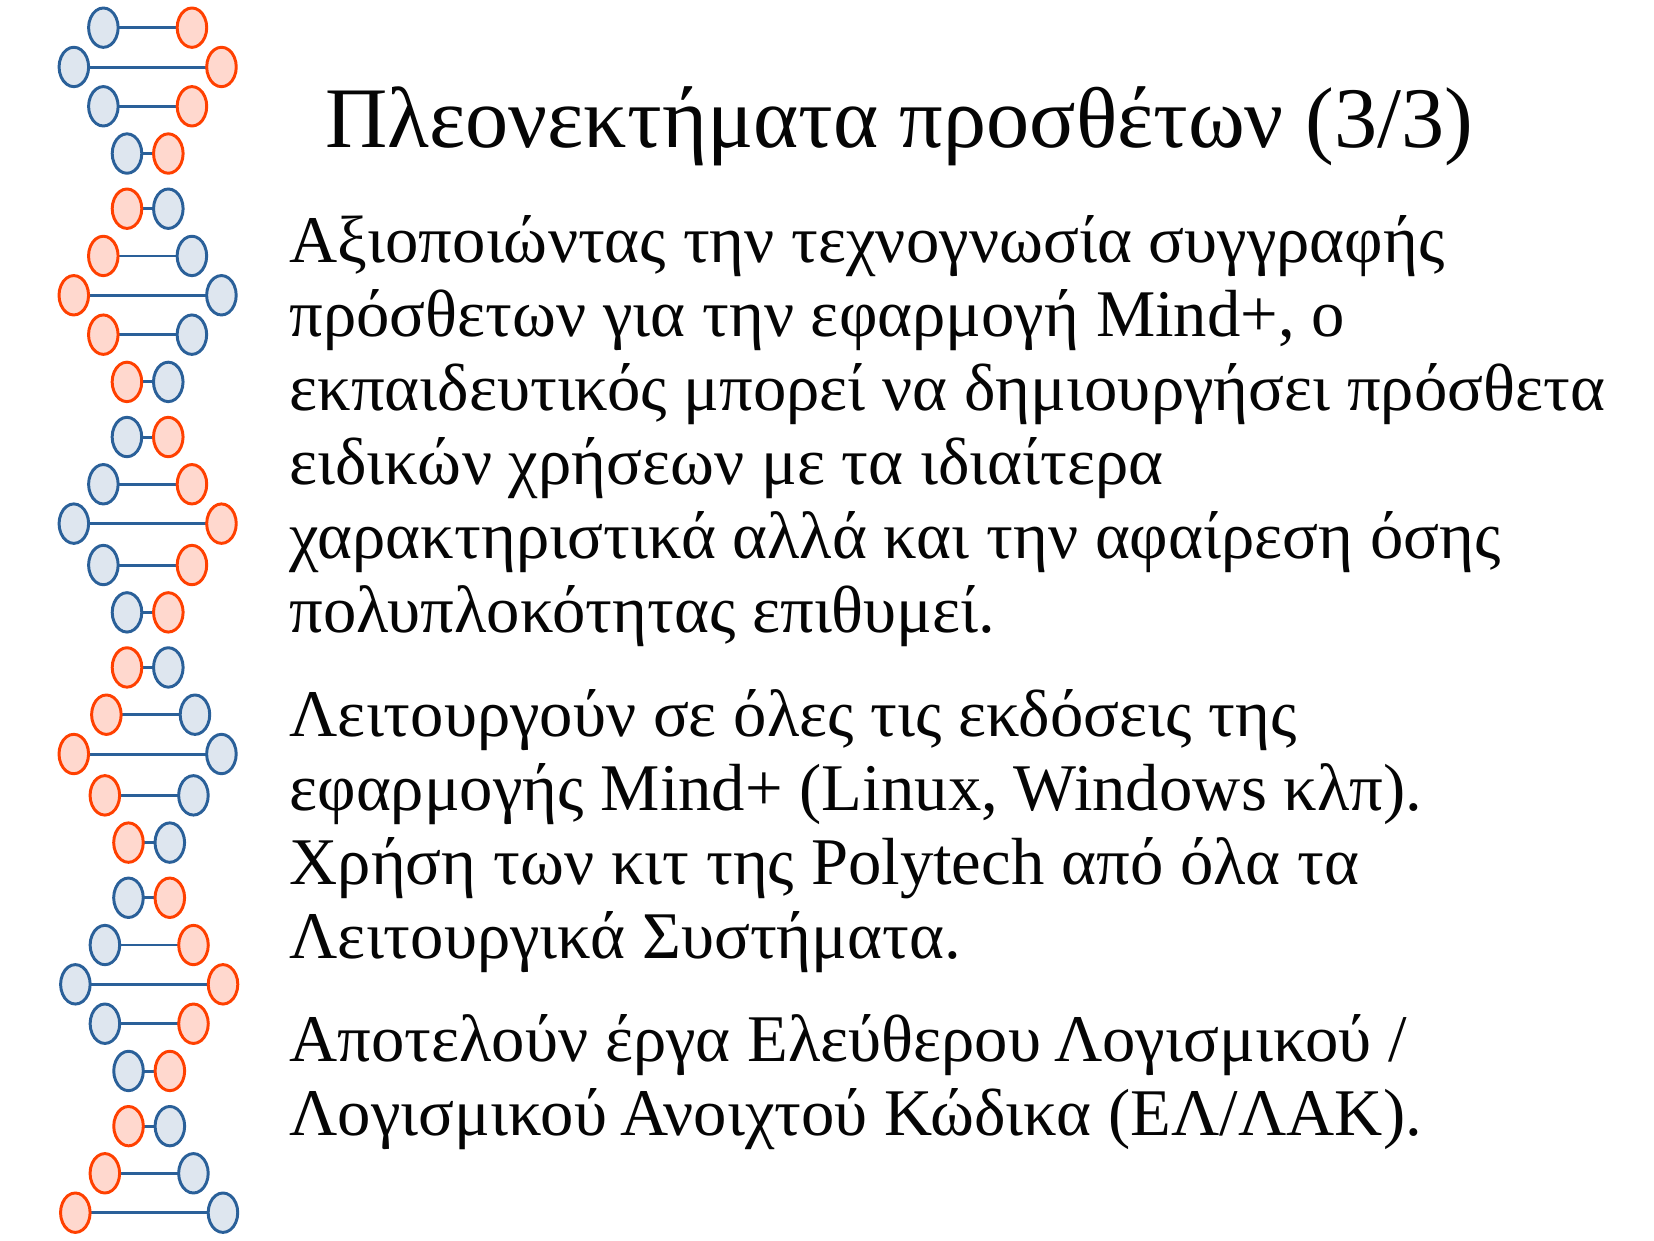

# Πλεονεκτήματα προσθέτων (3/3)
Αξιοποιώντας την τεχνογνωσία συγγραφής πρόσθετων για την εφαρμογή Mind+, ο εκπαιδευτικός μπορεί να δημιουργήσει πρόσθετα ειδικών χρήσεων με τα ιδιαίτερα χαρακτηριστικά αλλά και την αφαίρεση όσης πολυπλοκότητας επιθυμεί.
Λειτουργούν σε όλες τις εκδόσεις της εφαρμογής Mind+ (Linux, Windows κλπ). Χρήση των κιτ της Polytech από όλα τα Λειτουργικά Συστήματα.
Αποτελούν έργα Ελεύθερου Λογισμικού / Λογισμικού Ανοιχτού Κώδικα (ΕΛ/ΛΑΚ).